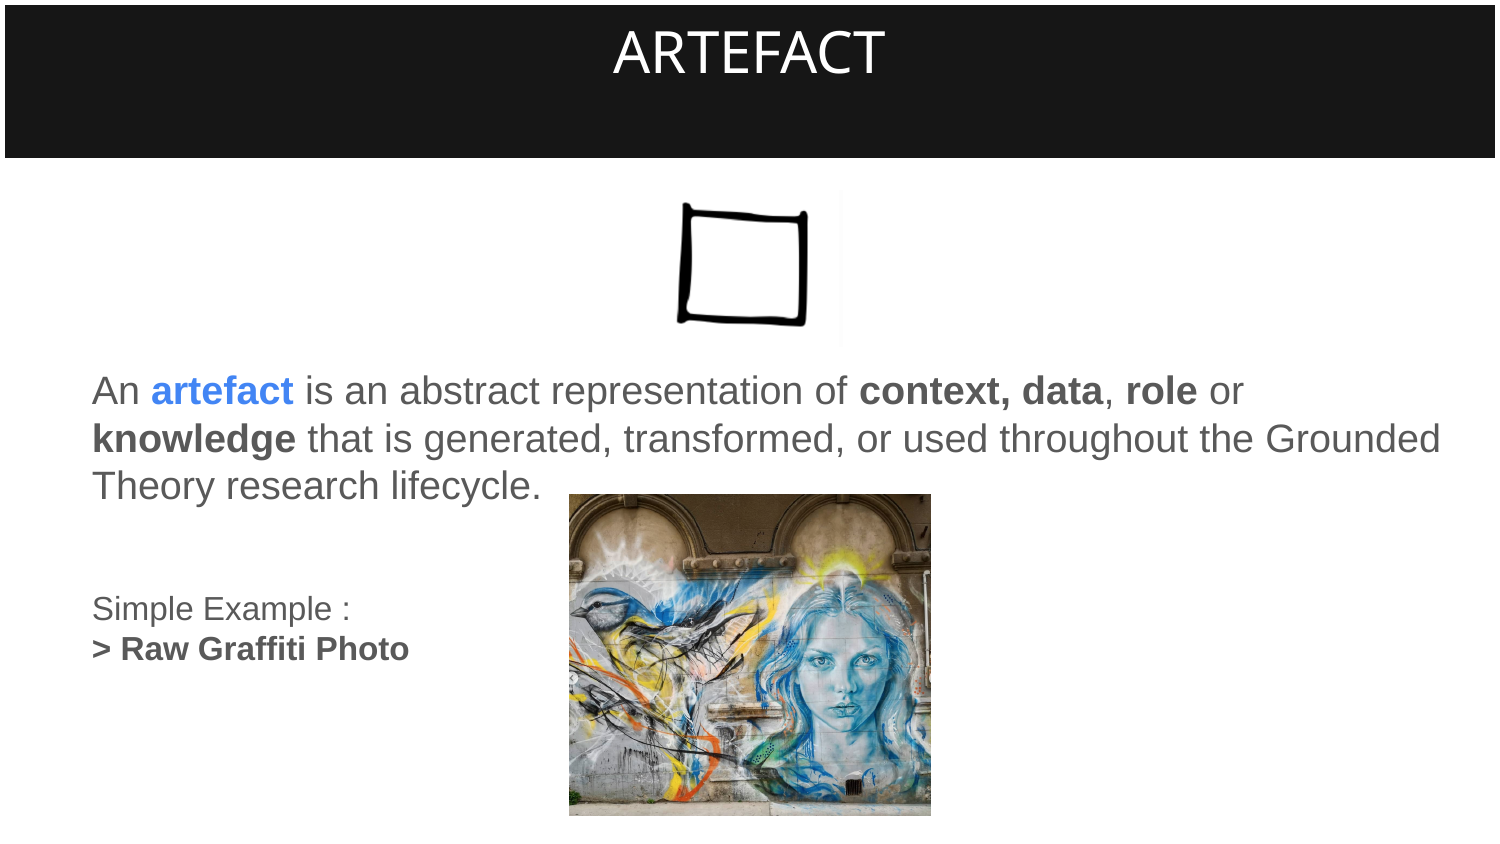

# Artefact
An artefact is an abstract representation of context, data, role or knowledge that is generated, transformed, or used throughout the Grounded Theory research lifecycle.
Simple Example :
> Raw Graffiti Photo